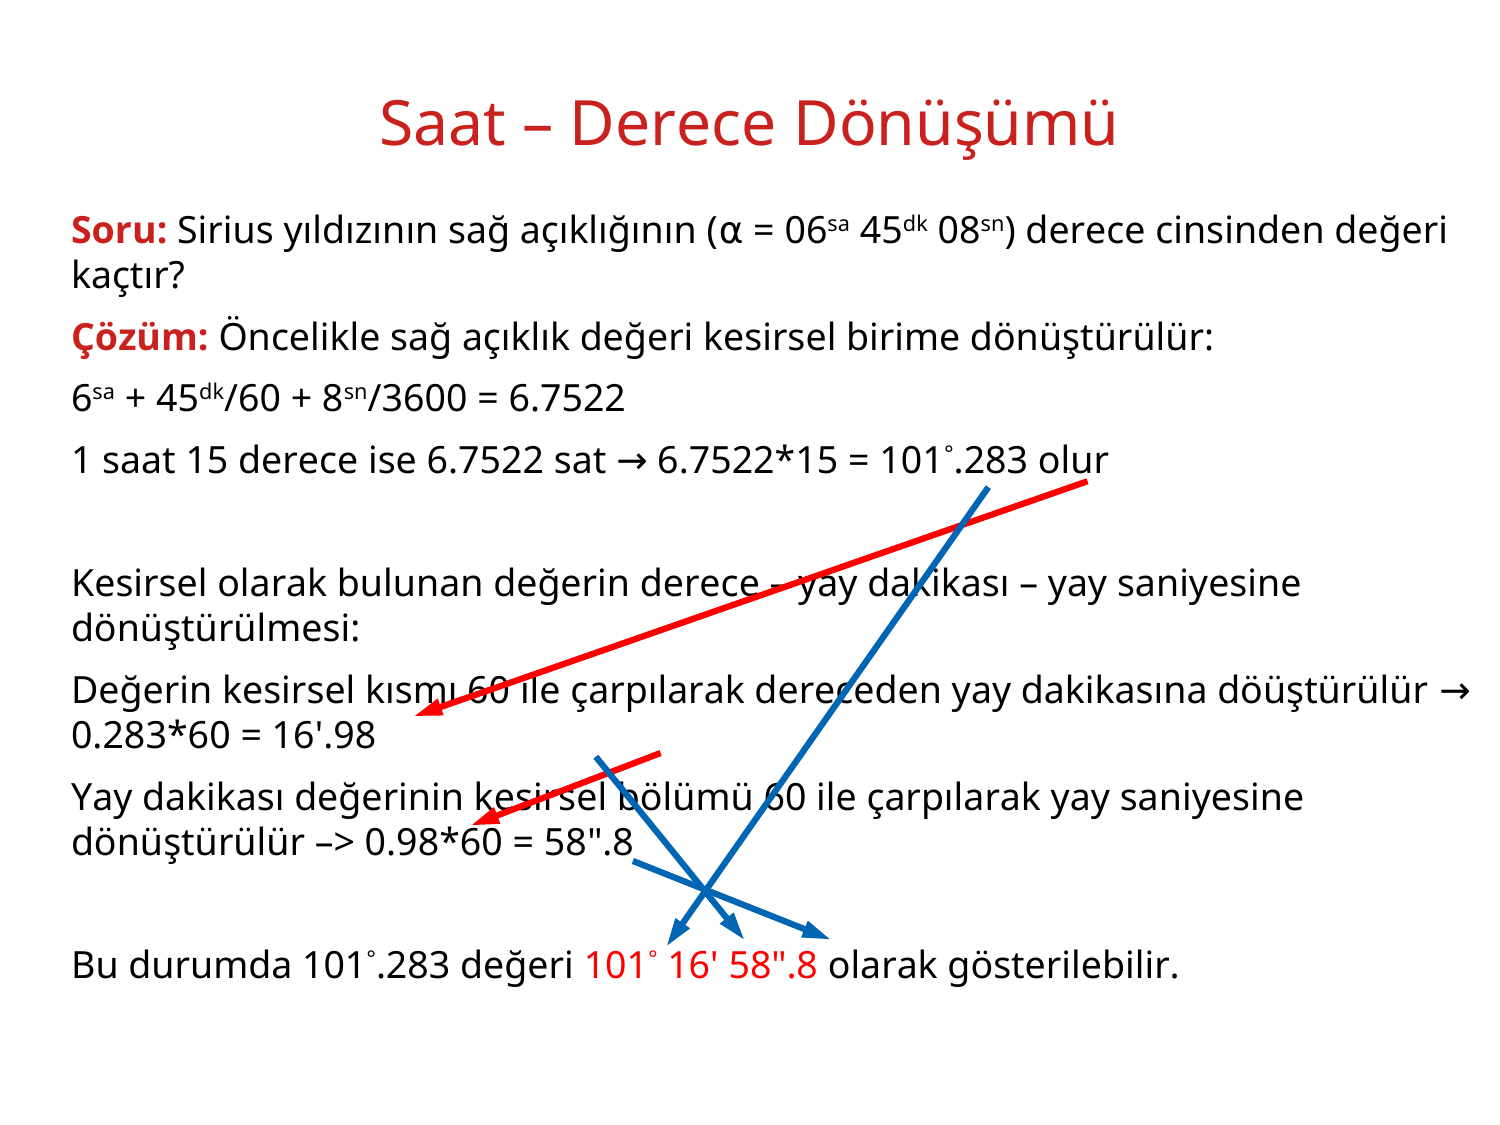

Saat – Derece Dönüşümü
# Soru: Sirius yıldızının sağ açıklığının (α = 06sa 45dk 08sn) derece cinsinden değeri kaçtır?
Çözüm: Öncelikle sağ açıklık değeri kesirsel birime dönüştürülür:
6sa + 45dk/60 + 8sn/3600 = 6.7522
1 saat 15 derece ise 6.7522 sat → 6.7522*15 = 101°.283 olur
Kesirsel olarak bulunan değerin derece – yay dakikası – yay saniyesine dönüştürülmesi:
Değerin kesirsel kısmı 60 ile çarpılarak dereceden yay dakikasına döüştürülür → 0.283*60 = 16'.98
Yay dakikası değerinin kesirsel bölümü 60 ile çarpılarak yay saniyesine dönüştürülür –> 0.98*60 = 58".8
Bu durumda 101°.283 değeri 101° 16' 58".8 olarak gösterilebilir.